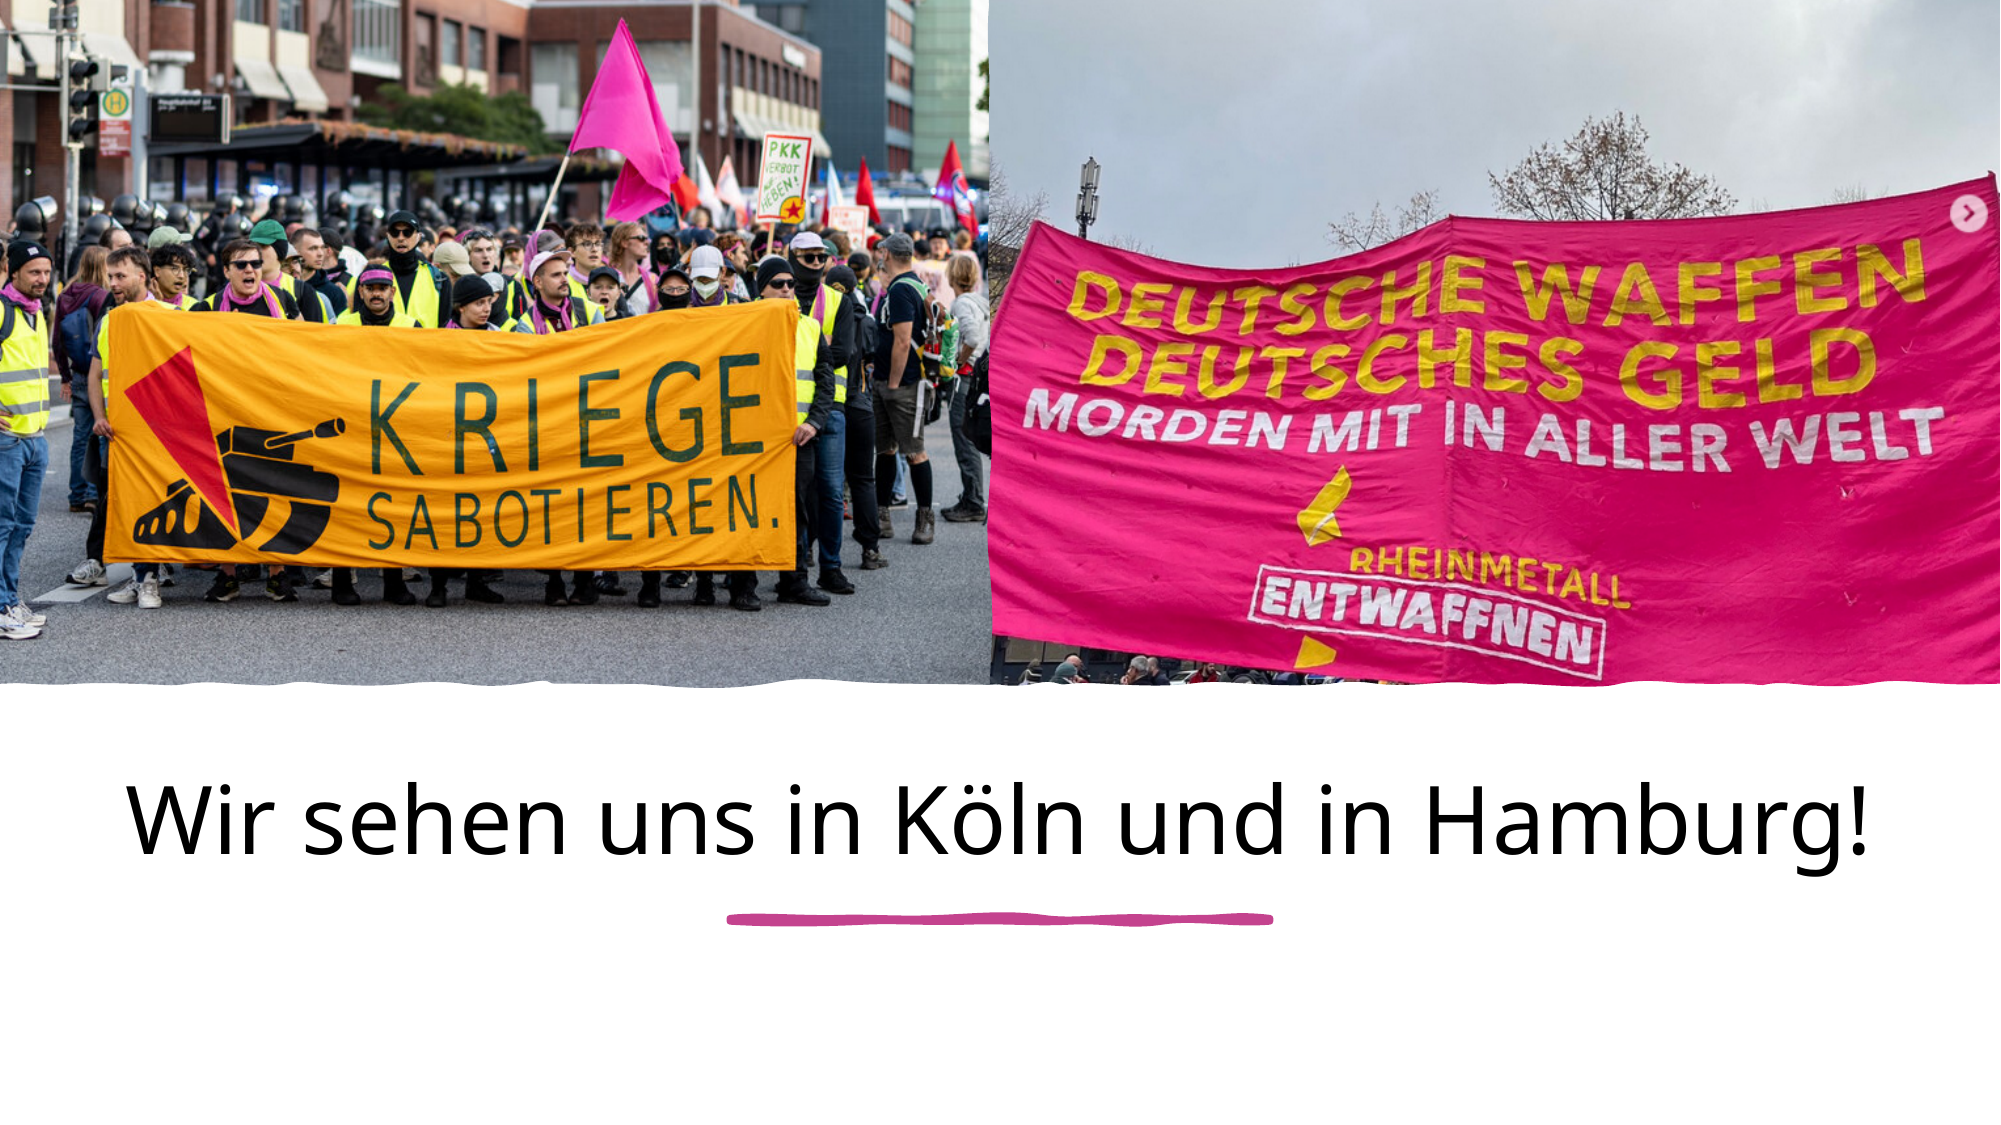

Wir sehen uns in Köln und in Hamburg!